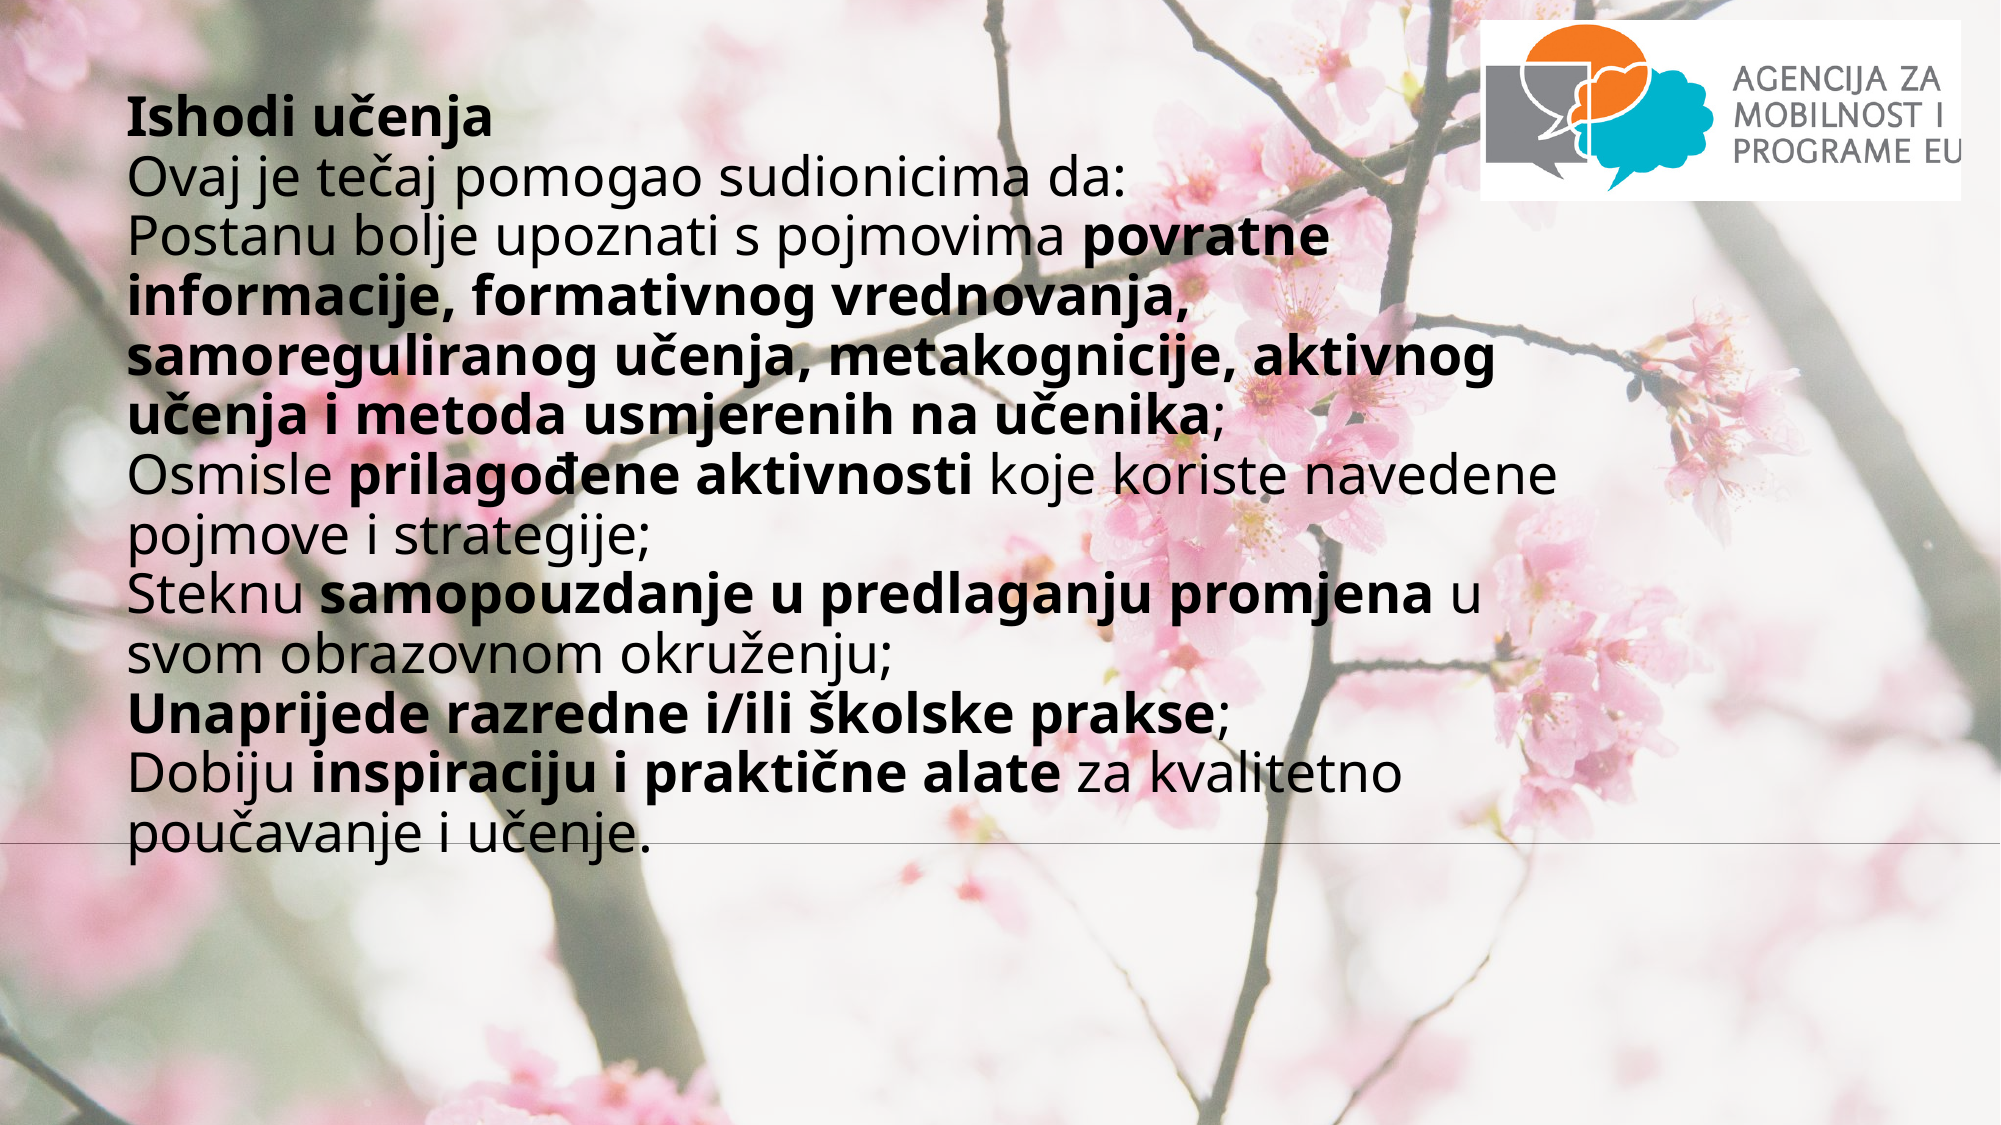

# Ishodi učenja Ovaj je tečaj pomogao sudionicima da: Postanu bolje upoznati s pojmovima povratne informacije, formativnog vrednovanja, samoreguliranog učenja, metakognicije, aktivnog učenja i metoda usmjerenih na učenika; Osmisle prilagođene aktivnosti koje koriste navedene pojmove i strategije; Steknu samopouzdanje u predlaganju promjena u svom obrazovnom okruženju; Unaprijede razredne i/ili školske prakse; Dobiju inspiraciju i praktične alate za kvalitetno poučavanje i učenje.